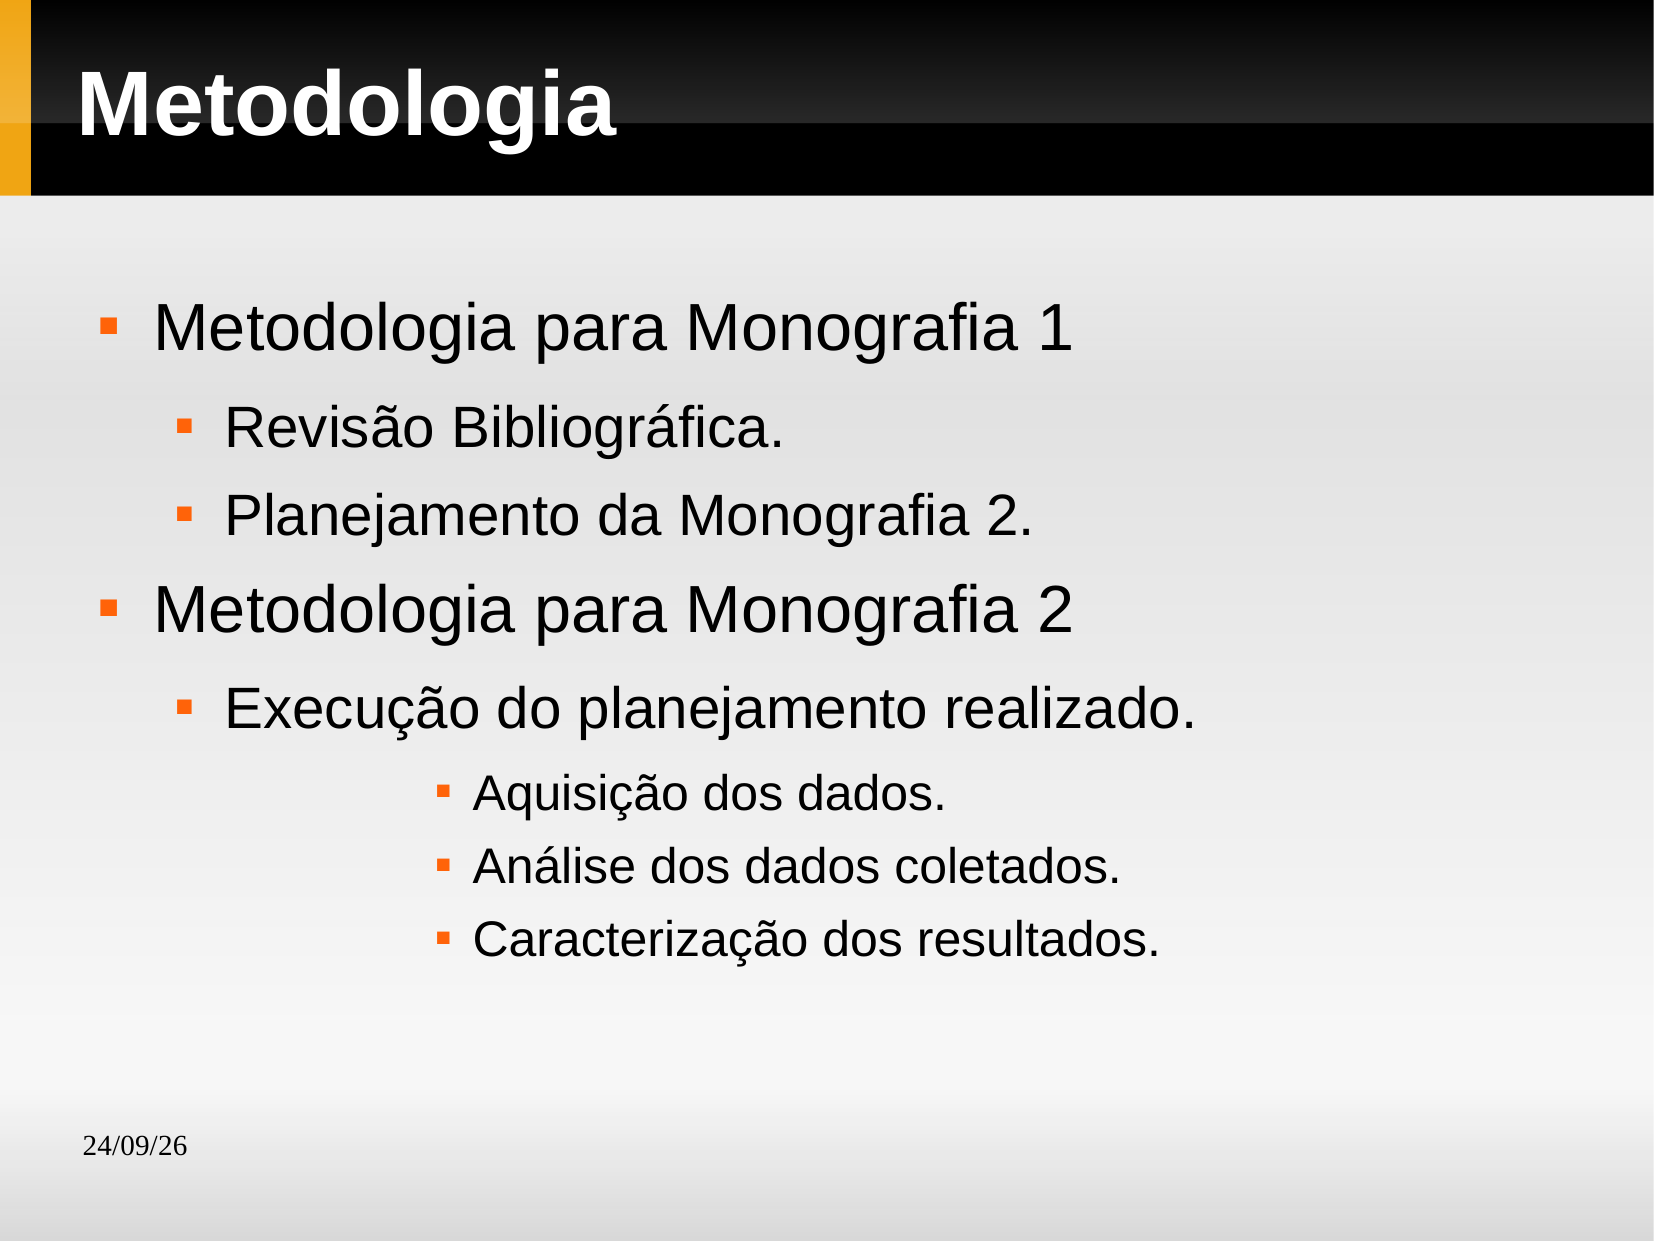

# Metodologia
Metodologia para Monografia 1
Revisão Bibliográfica.
Planejamento da Monografia 2.
Metodologia para Monografia 2
Execução do planejamento realizado.
Aquisição dos dados.
Análise dos dados coletados.
Caracterização dos resultados.